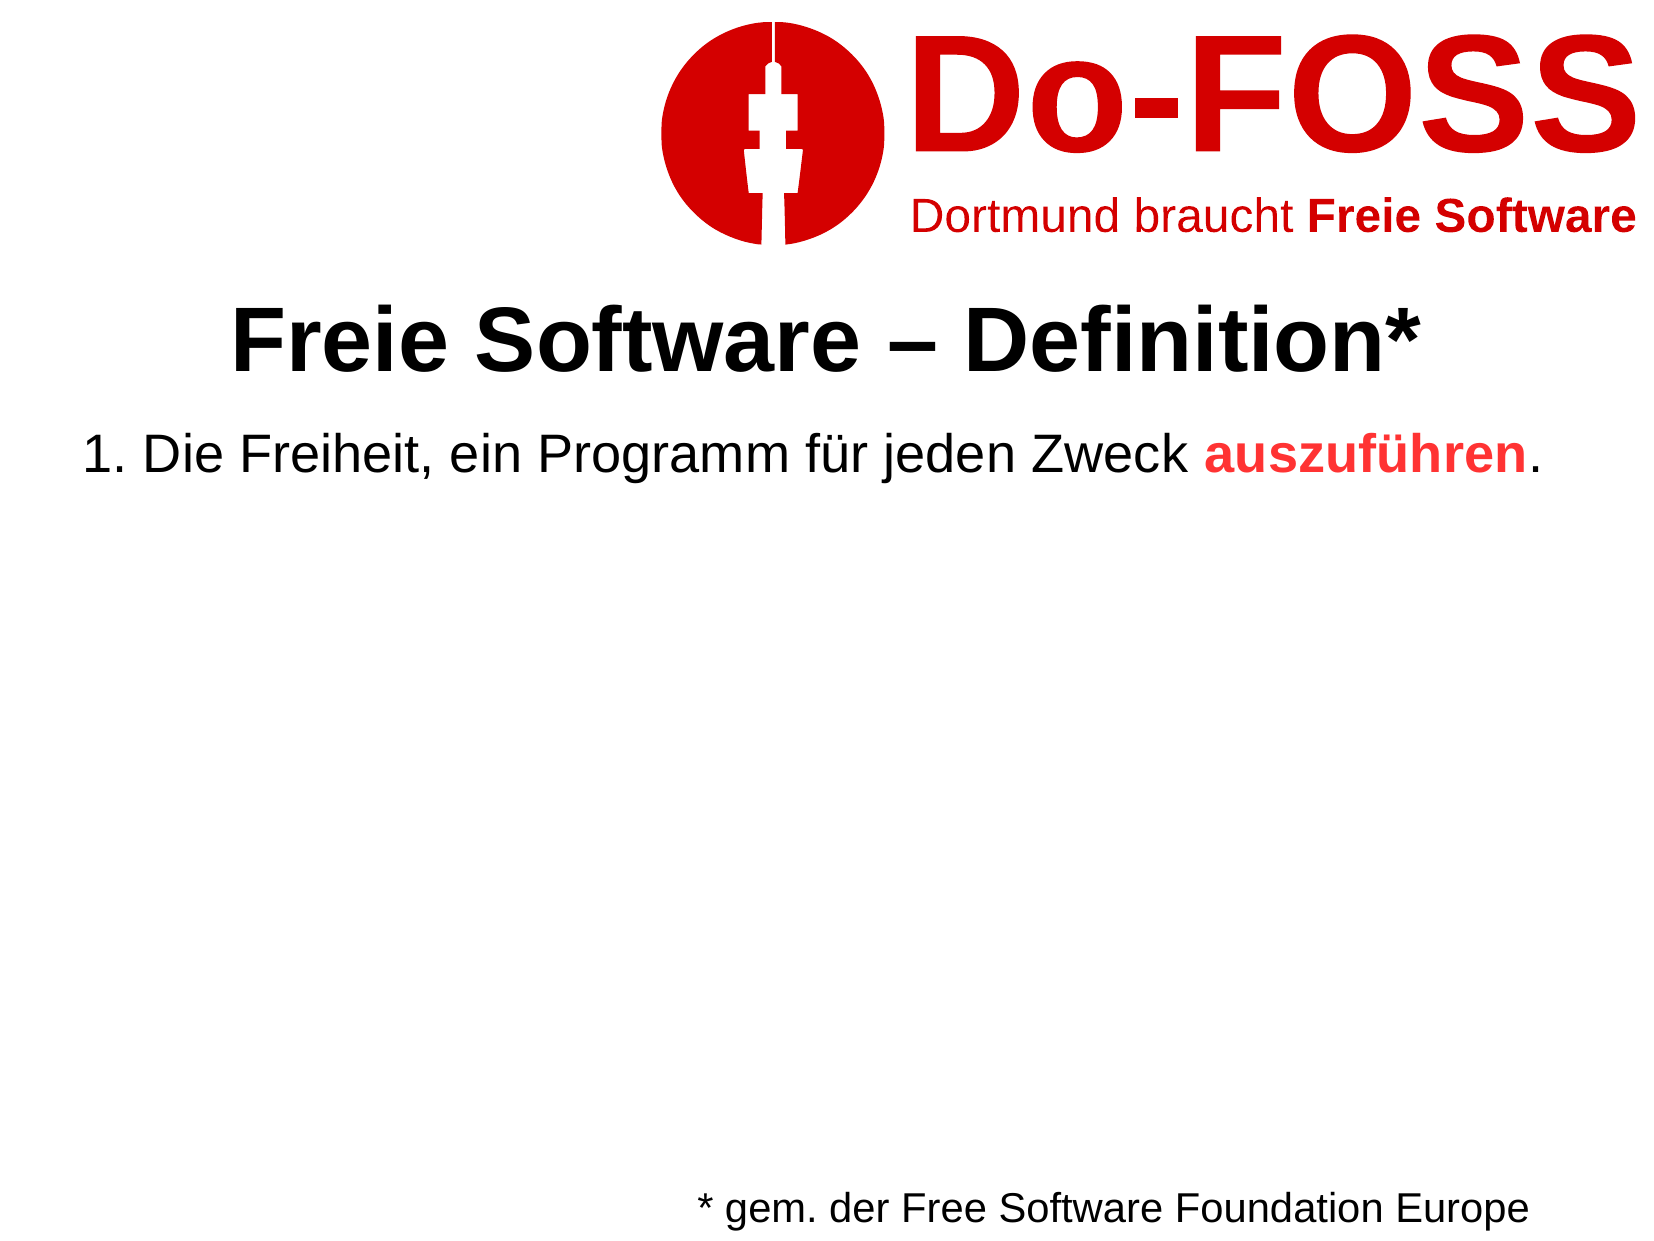

# Freie Software – Definition*
1. Die Freiheit, ein Programm für jeden Zweck auszuführen.
* gem. der Free Software Foundation Europe